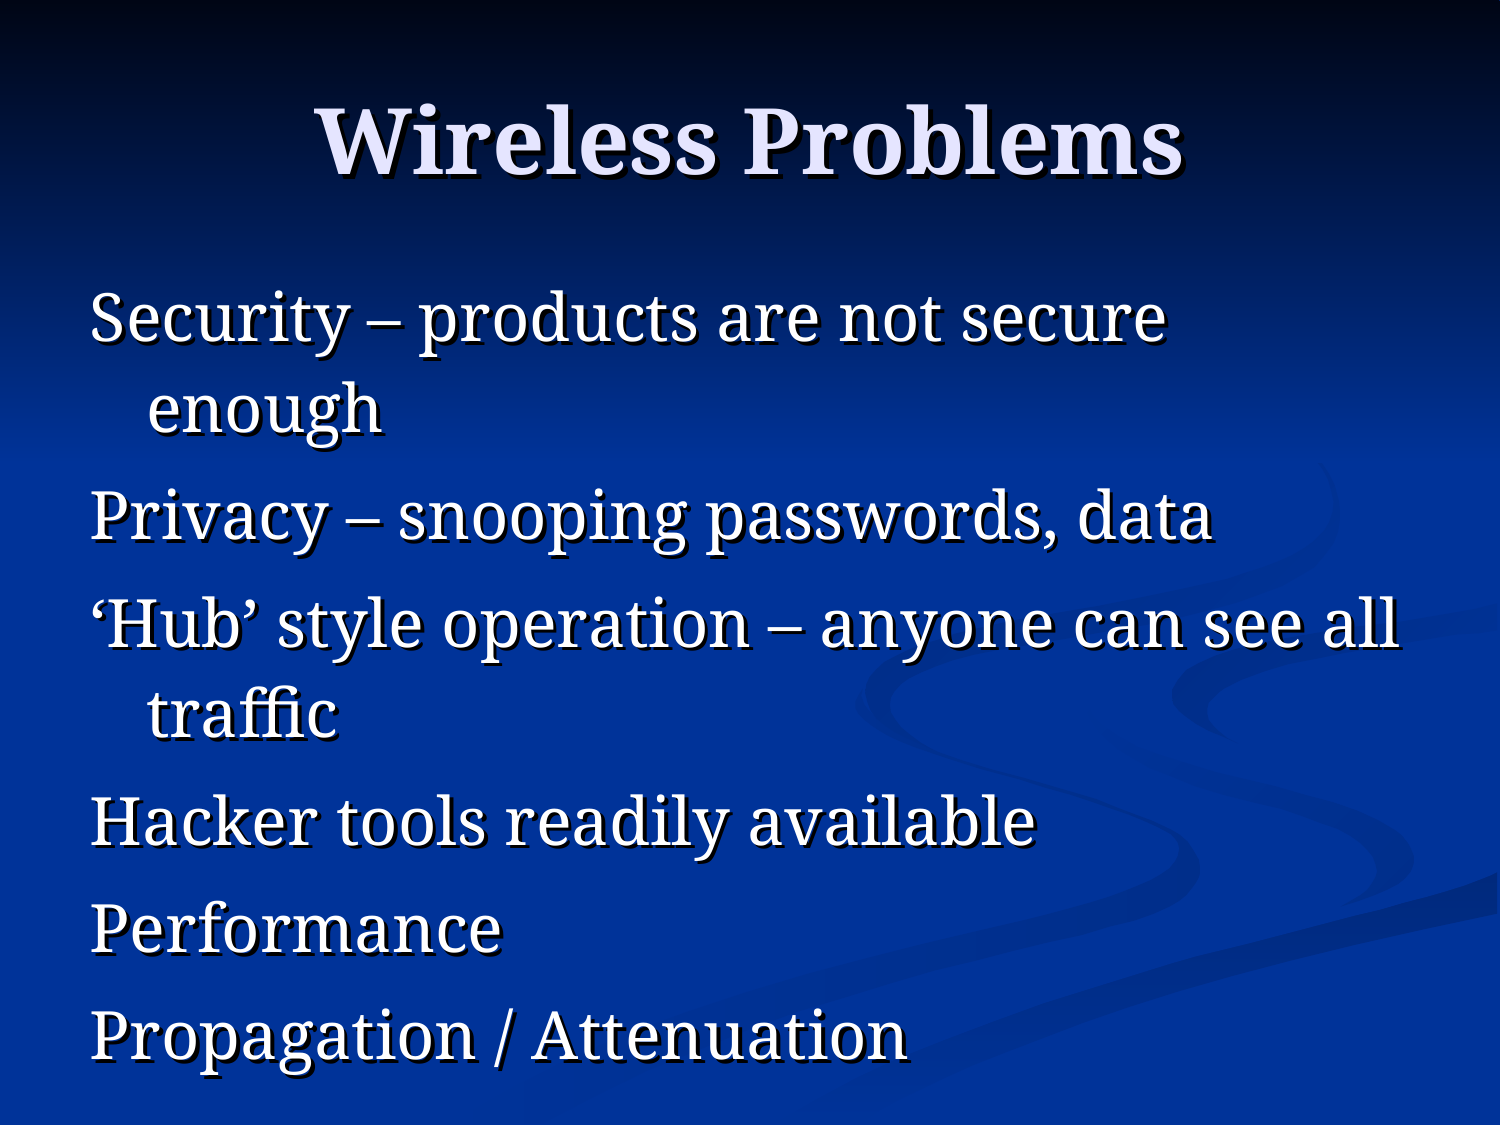

# Wireless Problems
Security – products are not secure enough
Privacy – snooping passwords, data
‘Hub’ style operation – anyone can see all traffic
Hacker tools readily available
Performance
Propagation / Attenuation